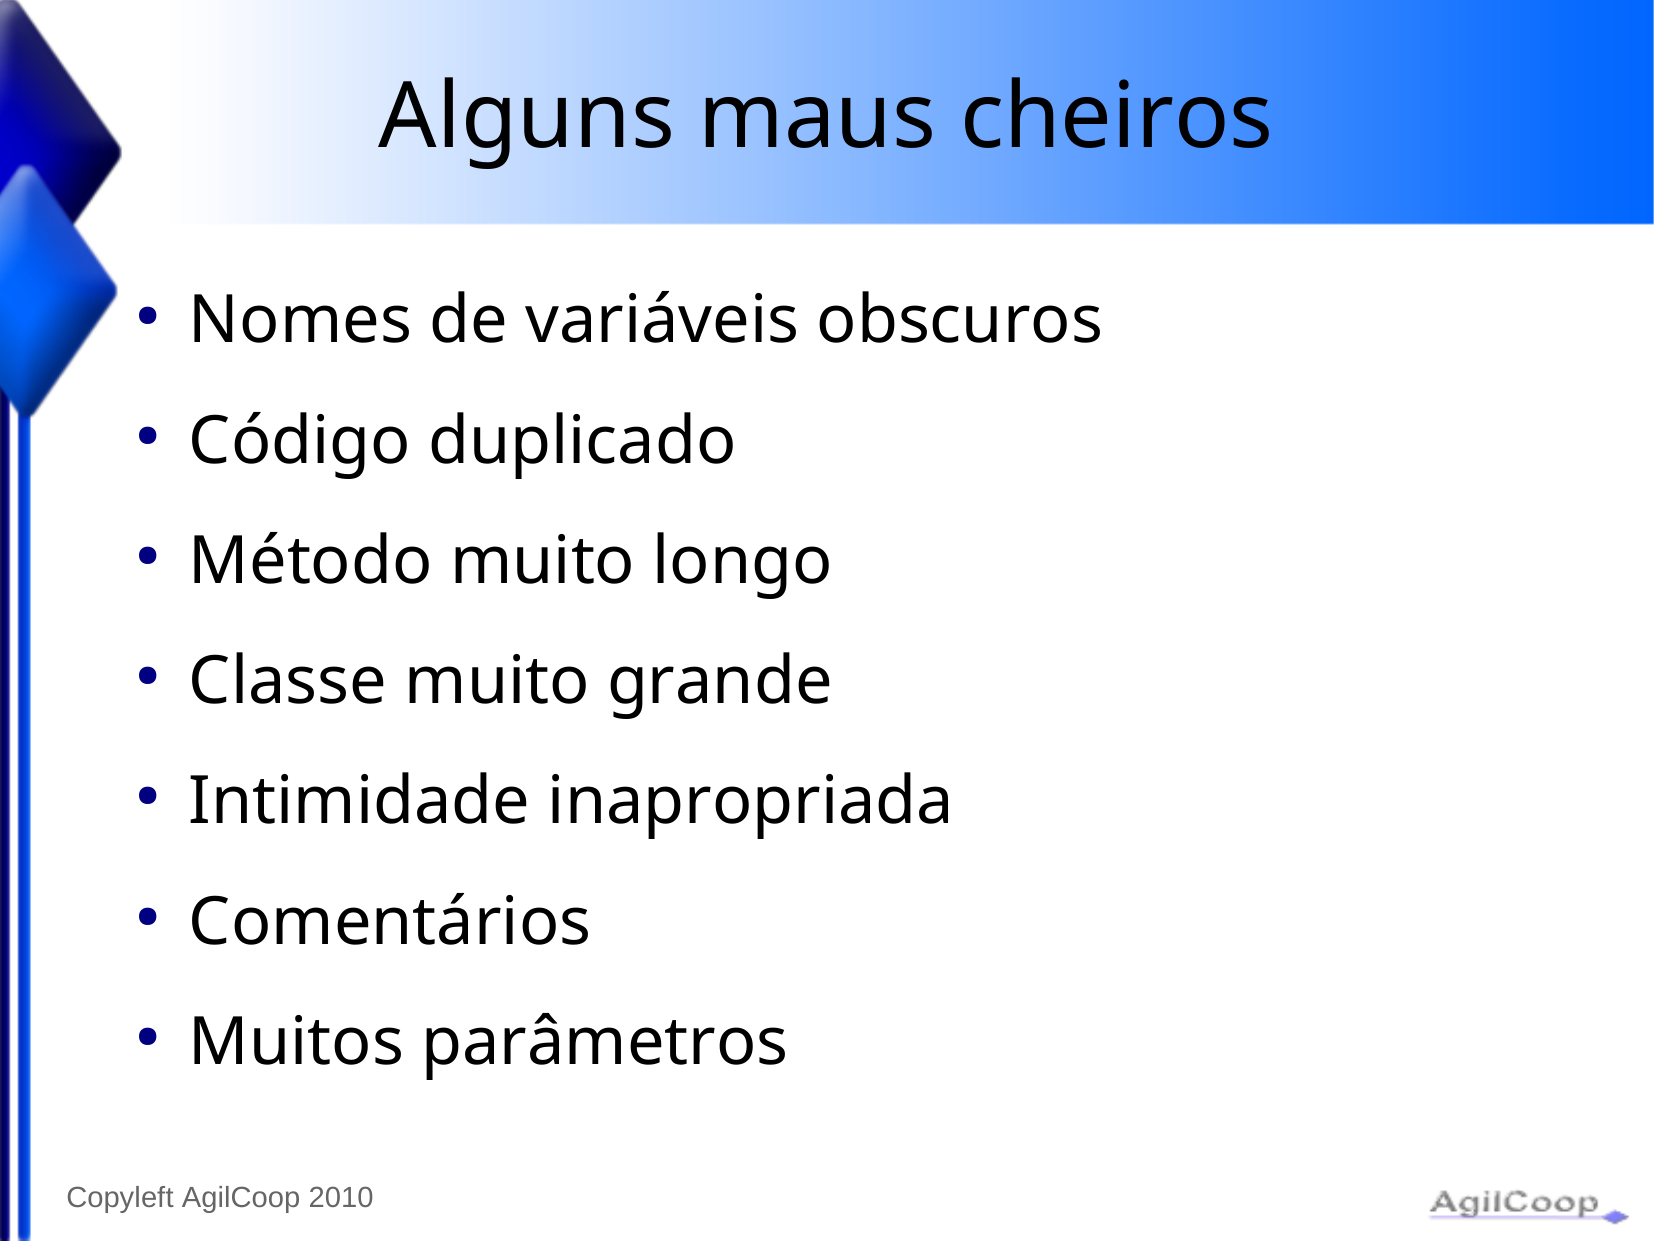

# Alguns maus cheiros
Nomes de variáveis obscuros
Código duplicado
Método muito longo
Classe muito grande
Intimidade inapropriada
Comentários
Muitos parâmetros
Copyleft AgilCoop 2010